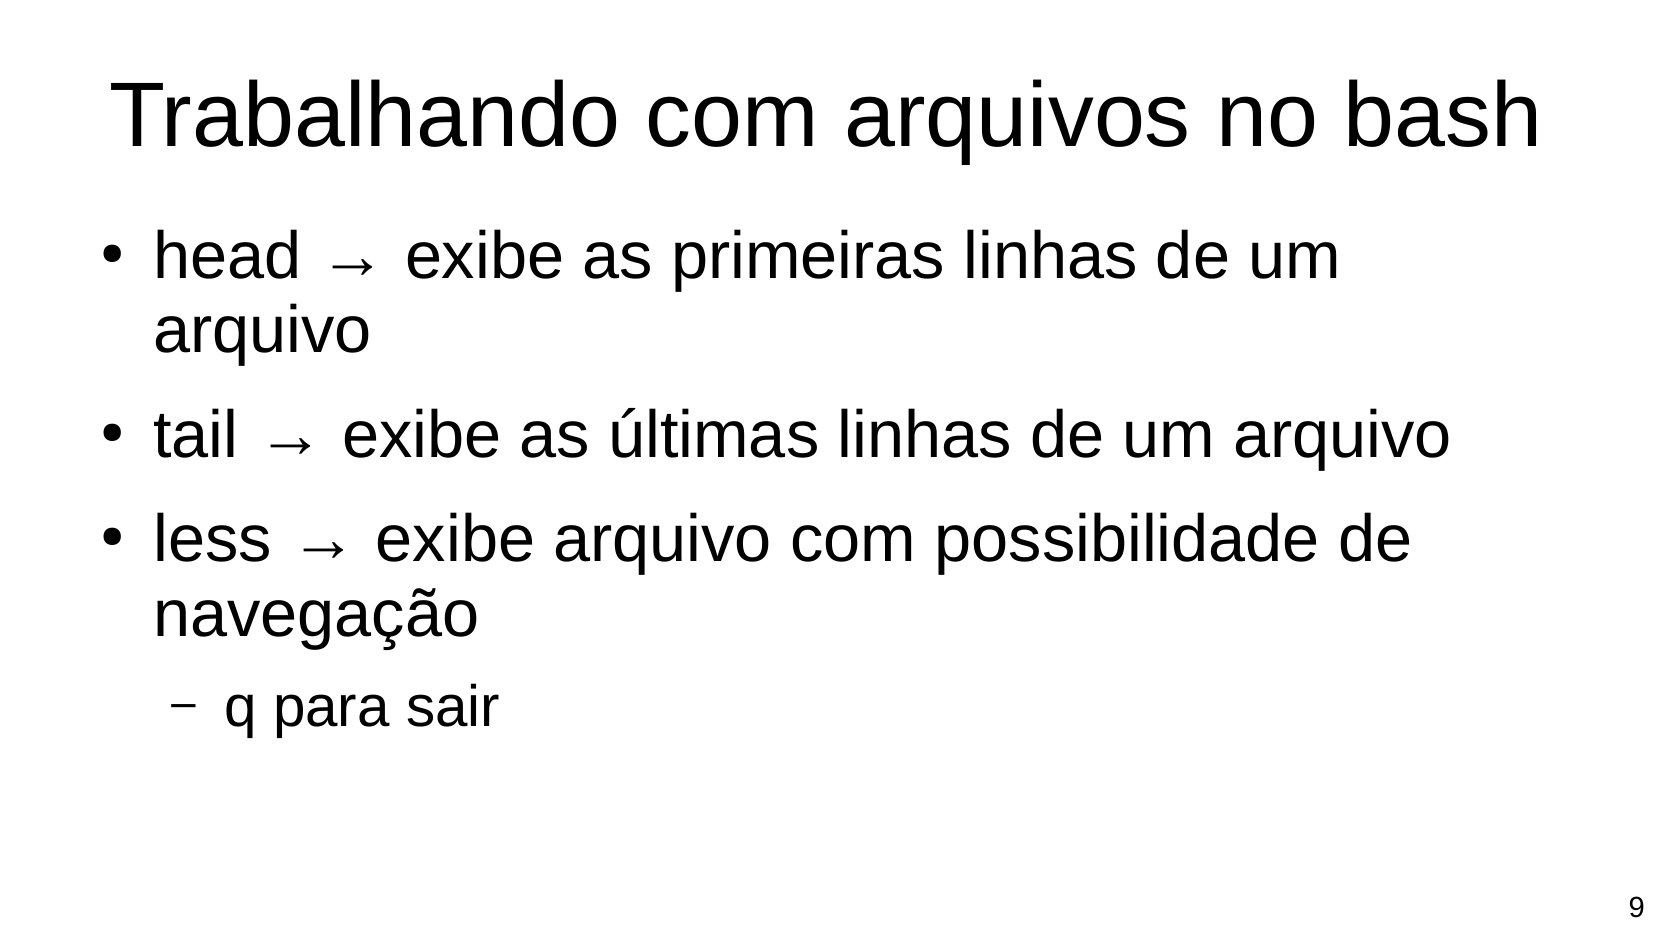

# Trabalhando com arquivos no bash
head → exibe as primeiras linhas de um arquivo
tail → exibe as últimas linhas de um arquivo
less → exibe arquivo com possibilidade de navegação
q para sair